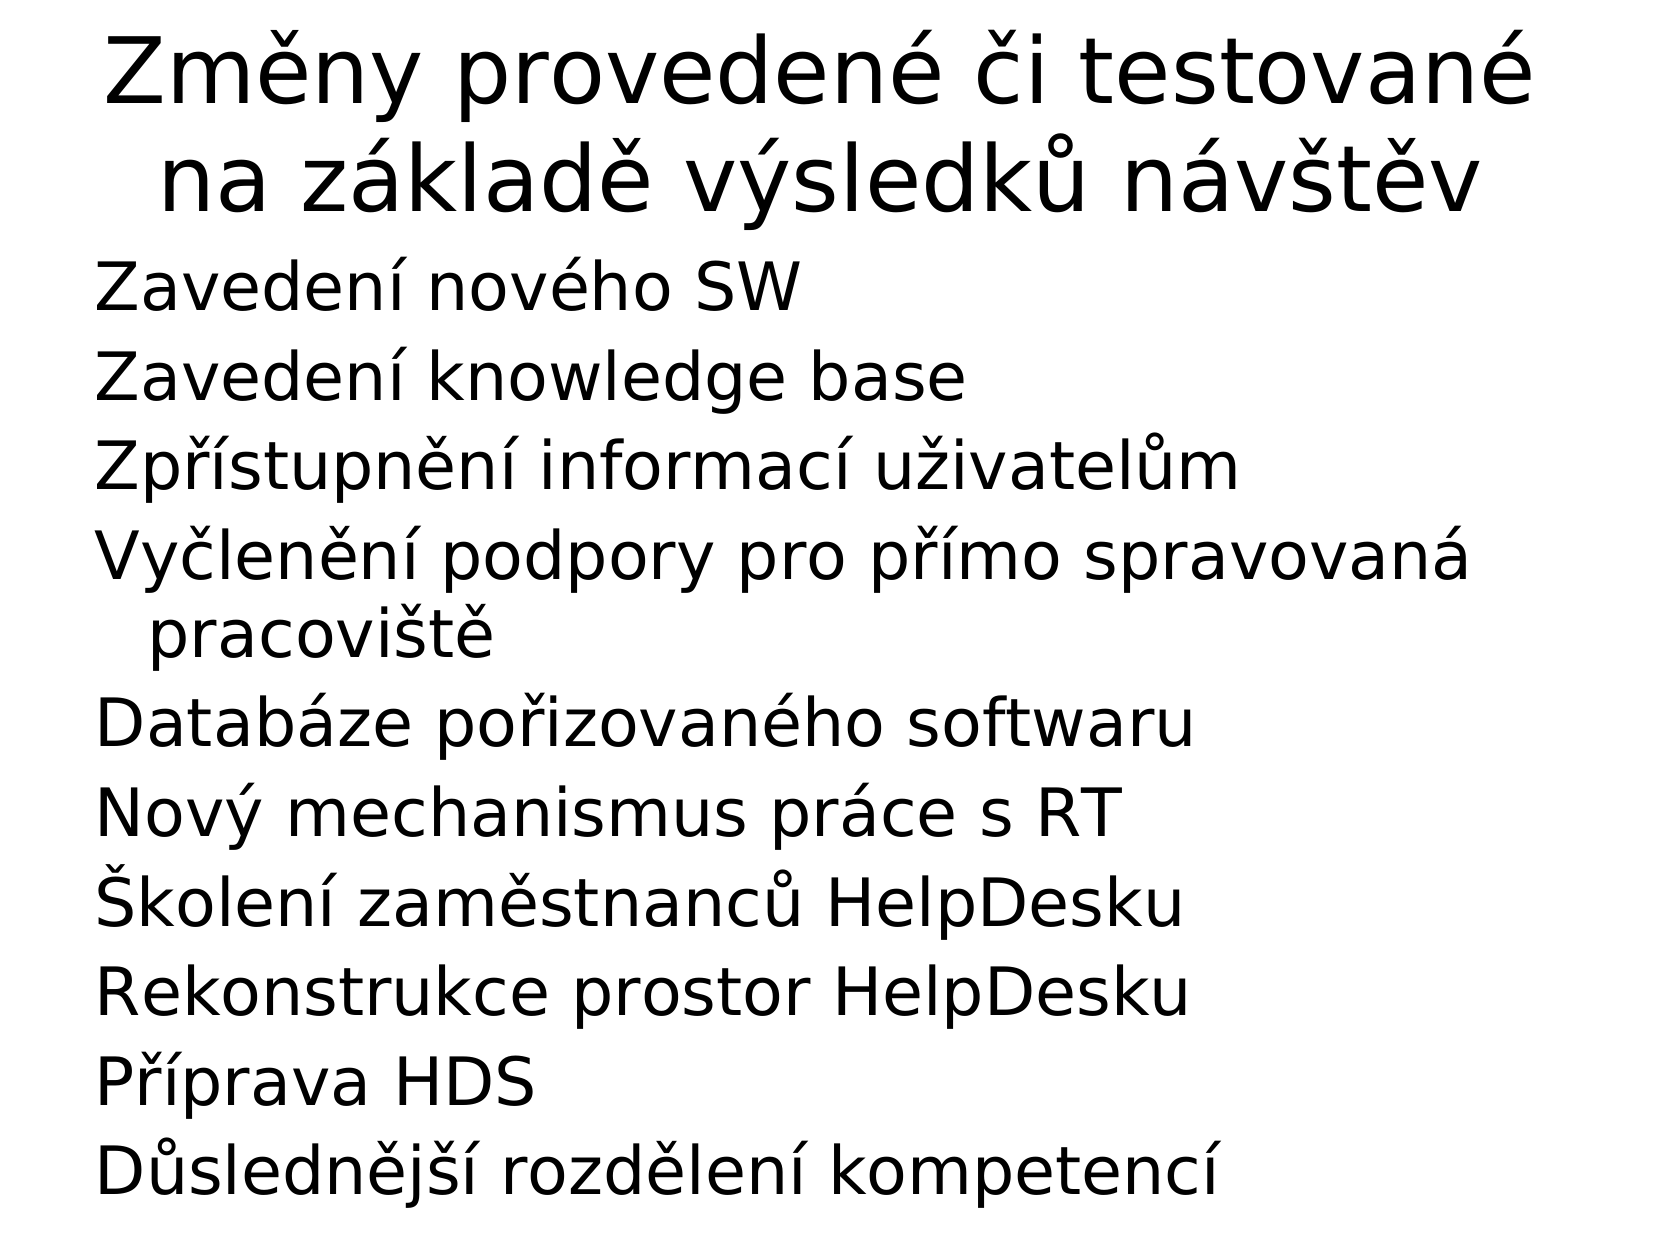

# Změny provedené či testované na základě výsledků návštěv
Zavedení nového SW
Zavedení knowledge base
Zpřístupnění informací uživatelům
Vyčlenění podpory pro přímo spravovaná pracoviště
Databáze pořizovaného softwaru
Nový mechanismus práce s RT
Školení zaměstnanců HelpDesku
Rekonstrukce prostor HelpDesku
Příprava HDS
Důslednější rozdělení kompetencí